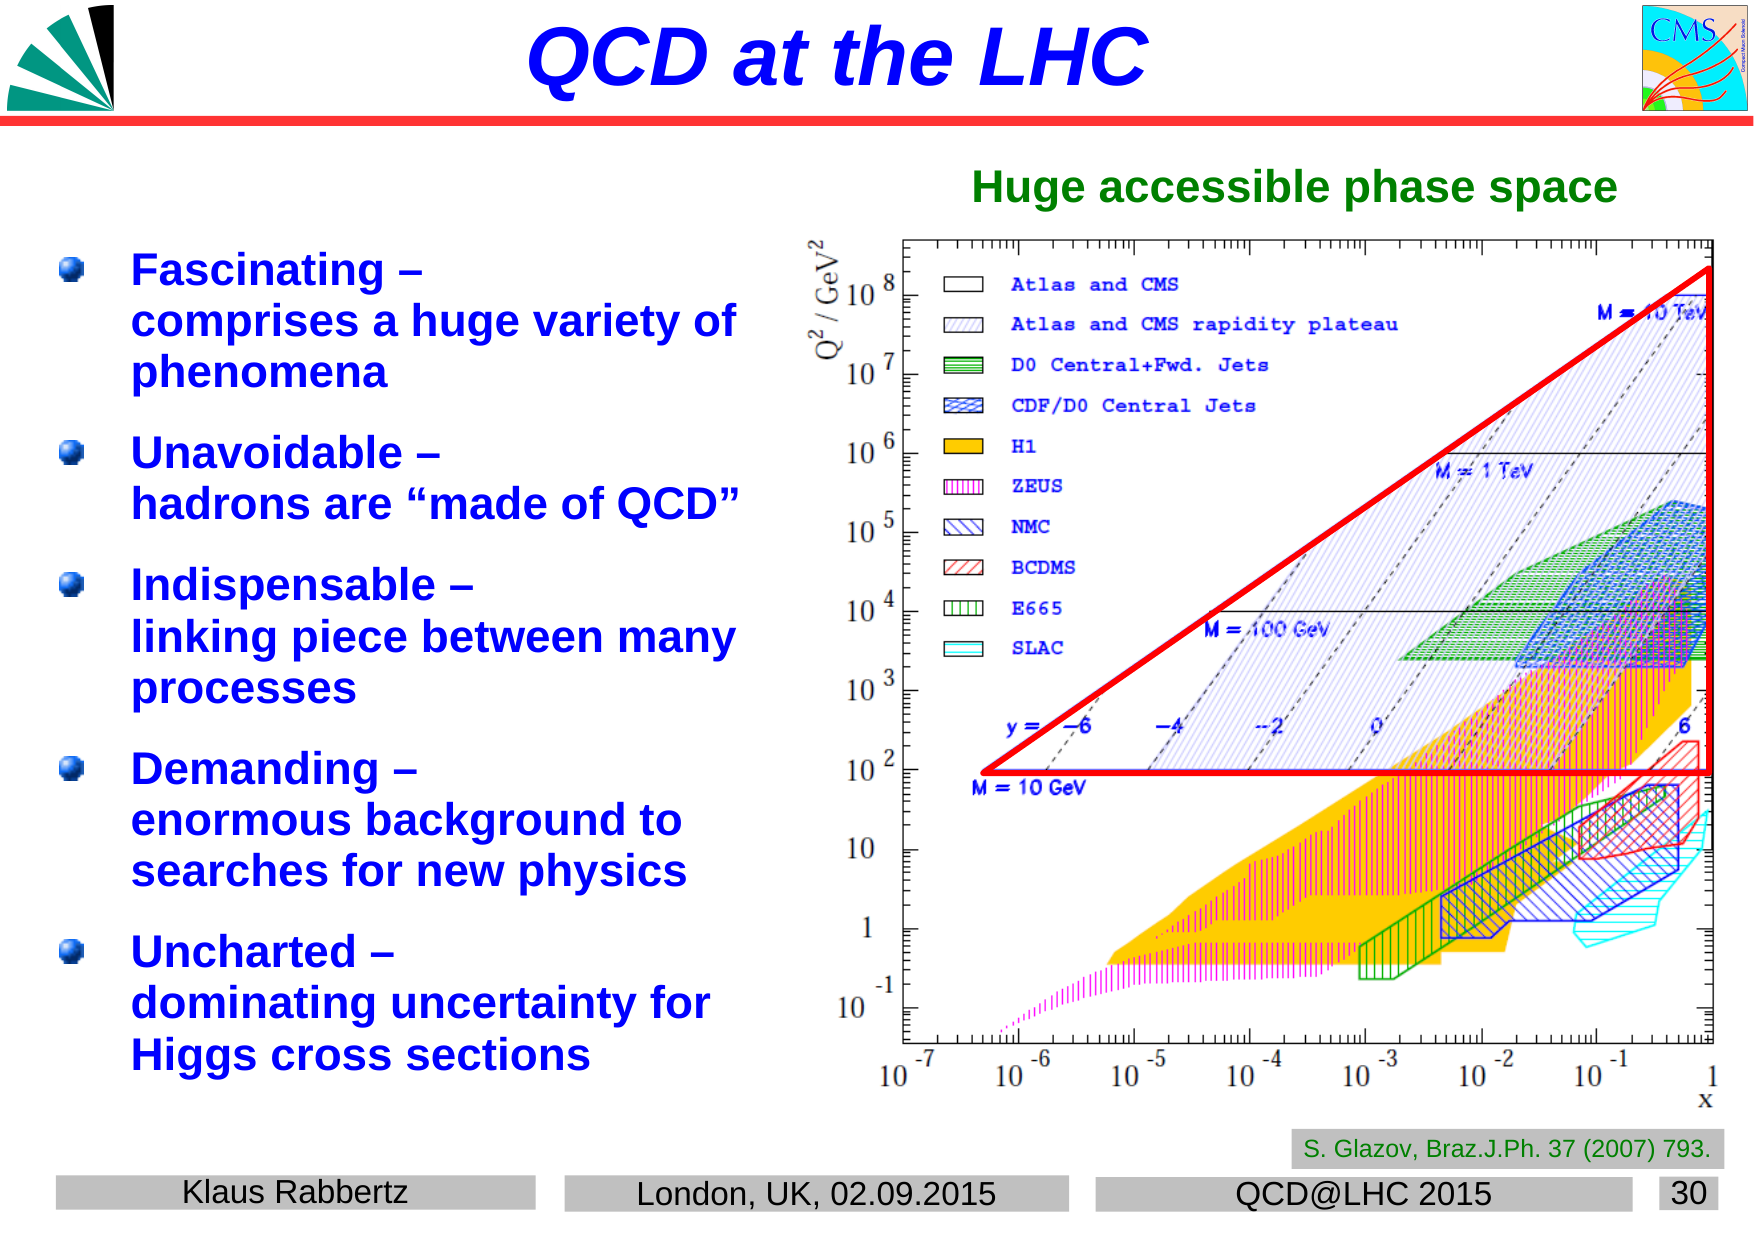

# QCD at the LHC
Huge accessible phase space
Fascinating – comprises a huge variety of phenomena
Unavoidable – hadrons are “made of QCD”
Indispensable – linking piece between many processes
Demanding – enormous background to searches for new physics
Uncharted – dominating uncertainty for Higgs cross sections
S. Glazov, Braz.J.Ph. 37 (2007) 793.